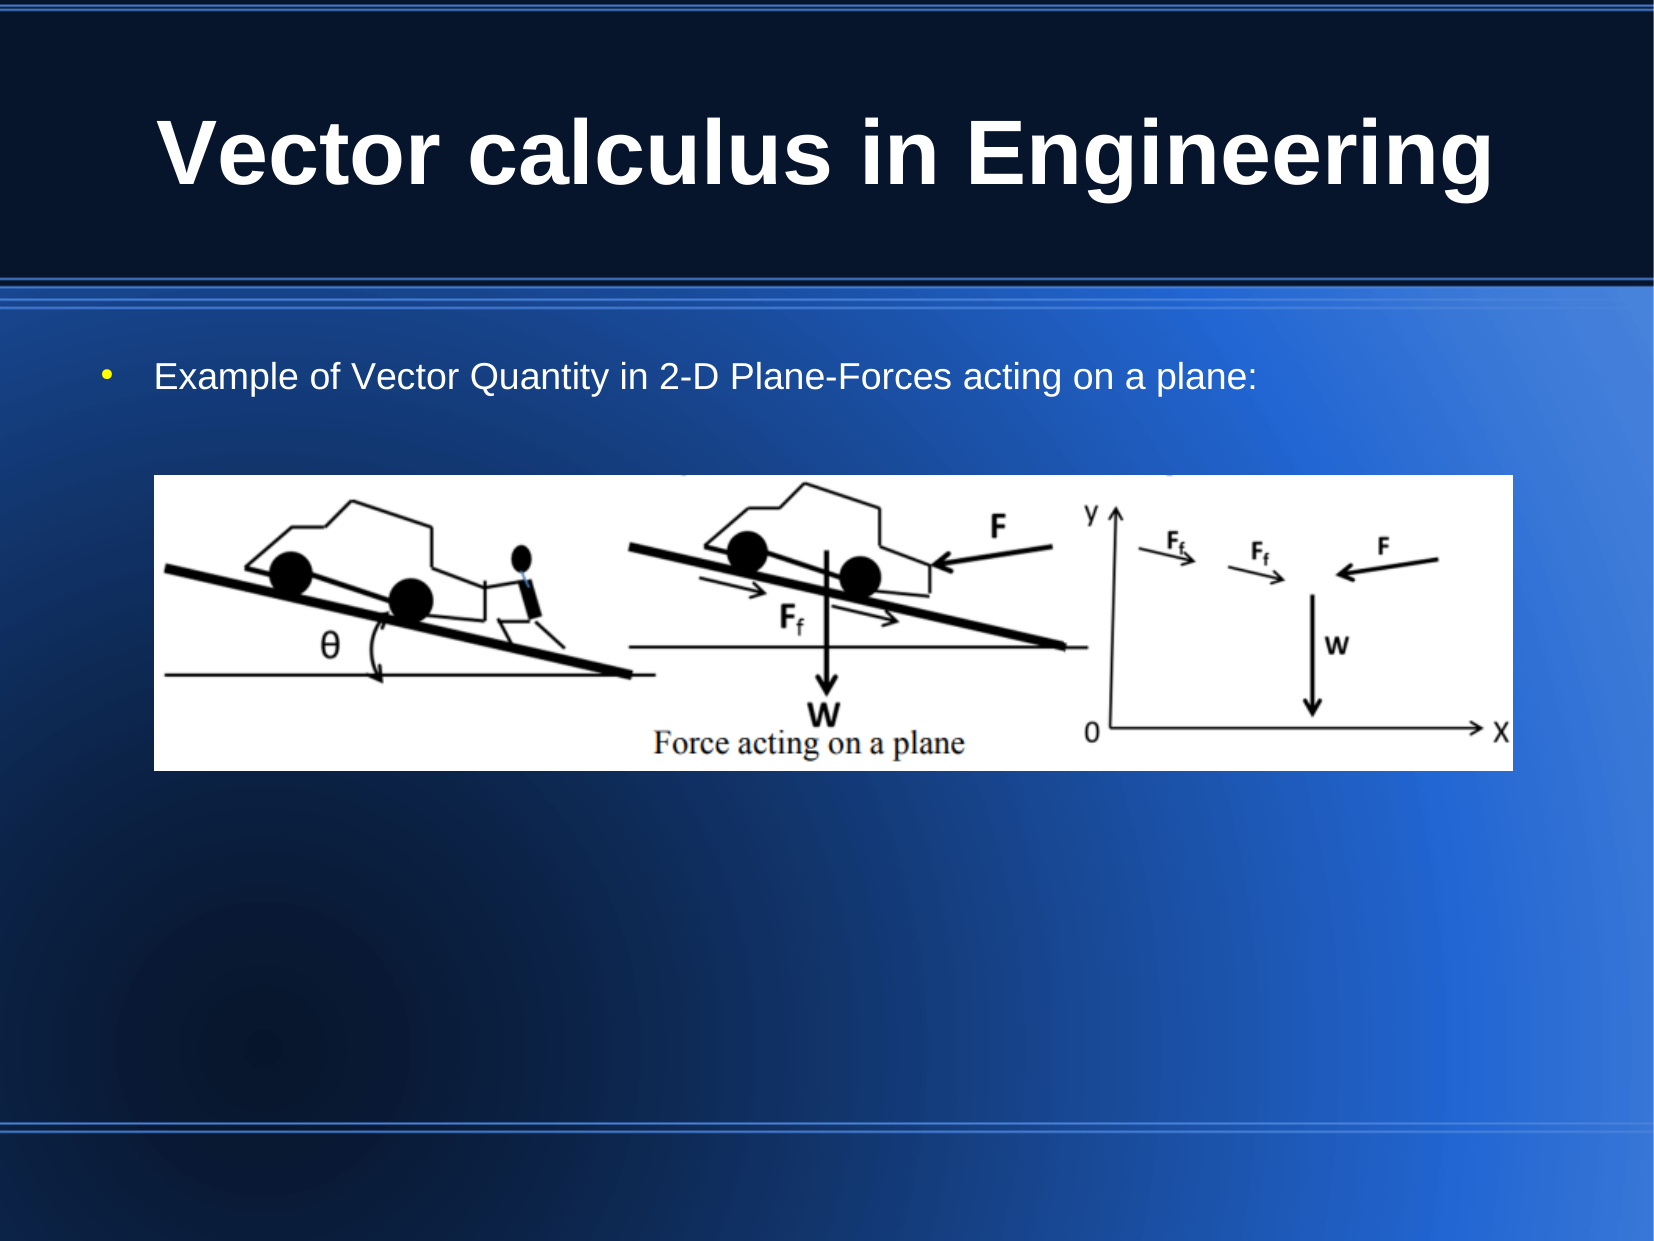

# Vector calculus in Engineering
Example of Vector Quantity in 2-D Plane-Forces acting on a plane: